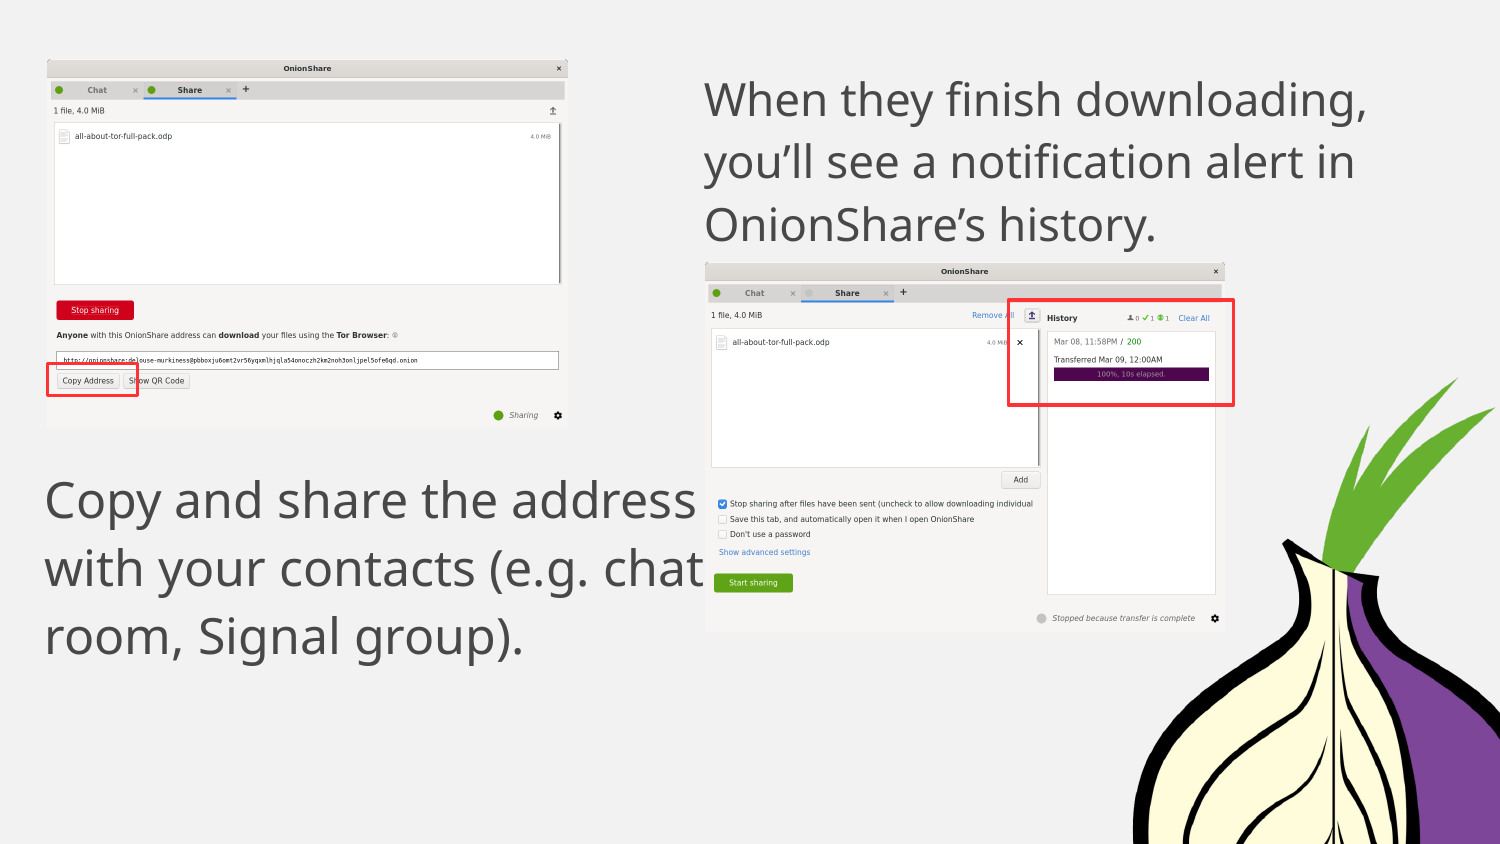

When they finish downloading, you’ll see a notification alert in OnionShare’s history.
Copy and share the address with your contacts (e.g. chat room, Signal group).